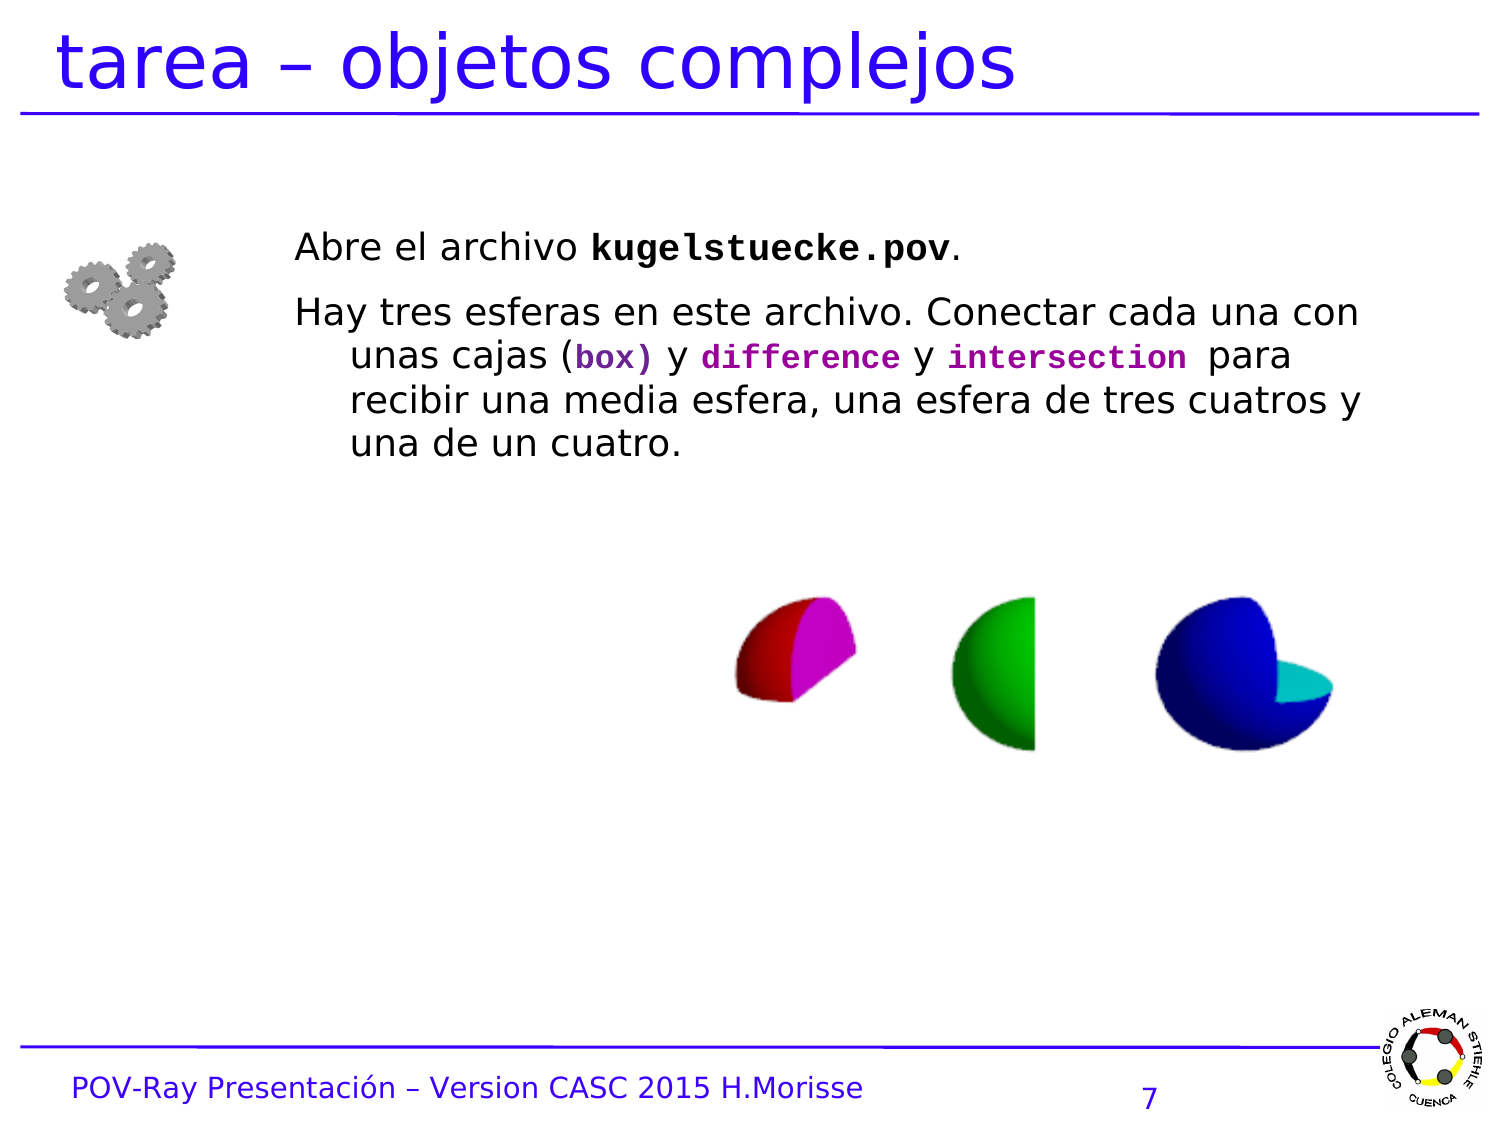

# tarea – objetos complejos
Abre el archivo kugelstuecke.pov.
Hay tres esferas en este archivo. Conectar cada una con unas cajas (box) y difference y intersection para recibir una media esfera, una esfera de tres cuatros y una de un cuatro.